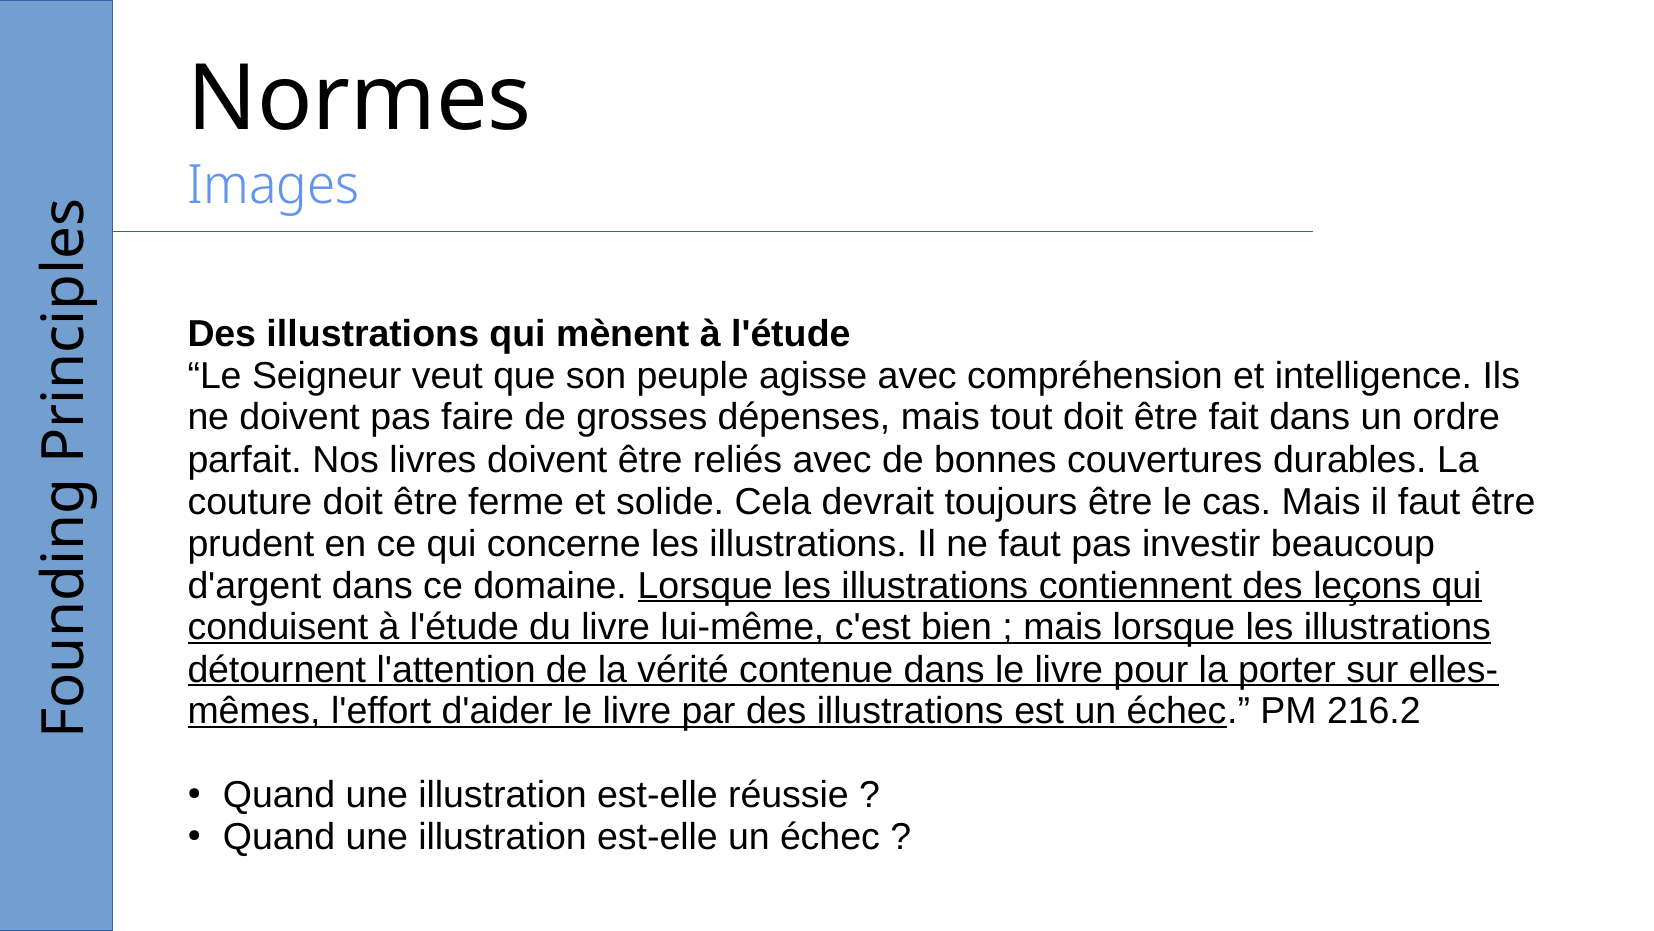

# Normes
Images
Des illustrations qui mènent à l'étude
“Le Seigneur veut que son peuple agisse avec compréhension et intelligence. Ils ne doivent pas faire de grosses dépenses, mais tout doit être fait dans un ordre parfait. Nos livres doivent être reliés avec de bonnes couvertures durables. La couture doit être ferme et solide. Cela devrait toujours être le cas. Mais il faut être prudent en ce qui concerne les illustrations. Il ne faut pas investir beaucoup d'argent dans ce domaine. Lorsque les illustrations contiennent des leçons qui conduisent à l'étude du livre lui-même, c'est bien ; mais lorsque les illustrations détournent l'attention de la vérité contenue dans le livre pour la porter sur elles-mêmes, l'effort d'aider le livre par des illustrations est un échec.” PM 216.2
Quand une illustration est-elle réussie ?
Quand une illustration est-elle un échec ?
Founding Principles